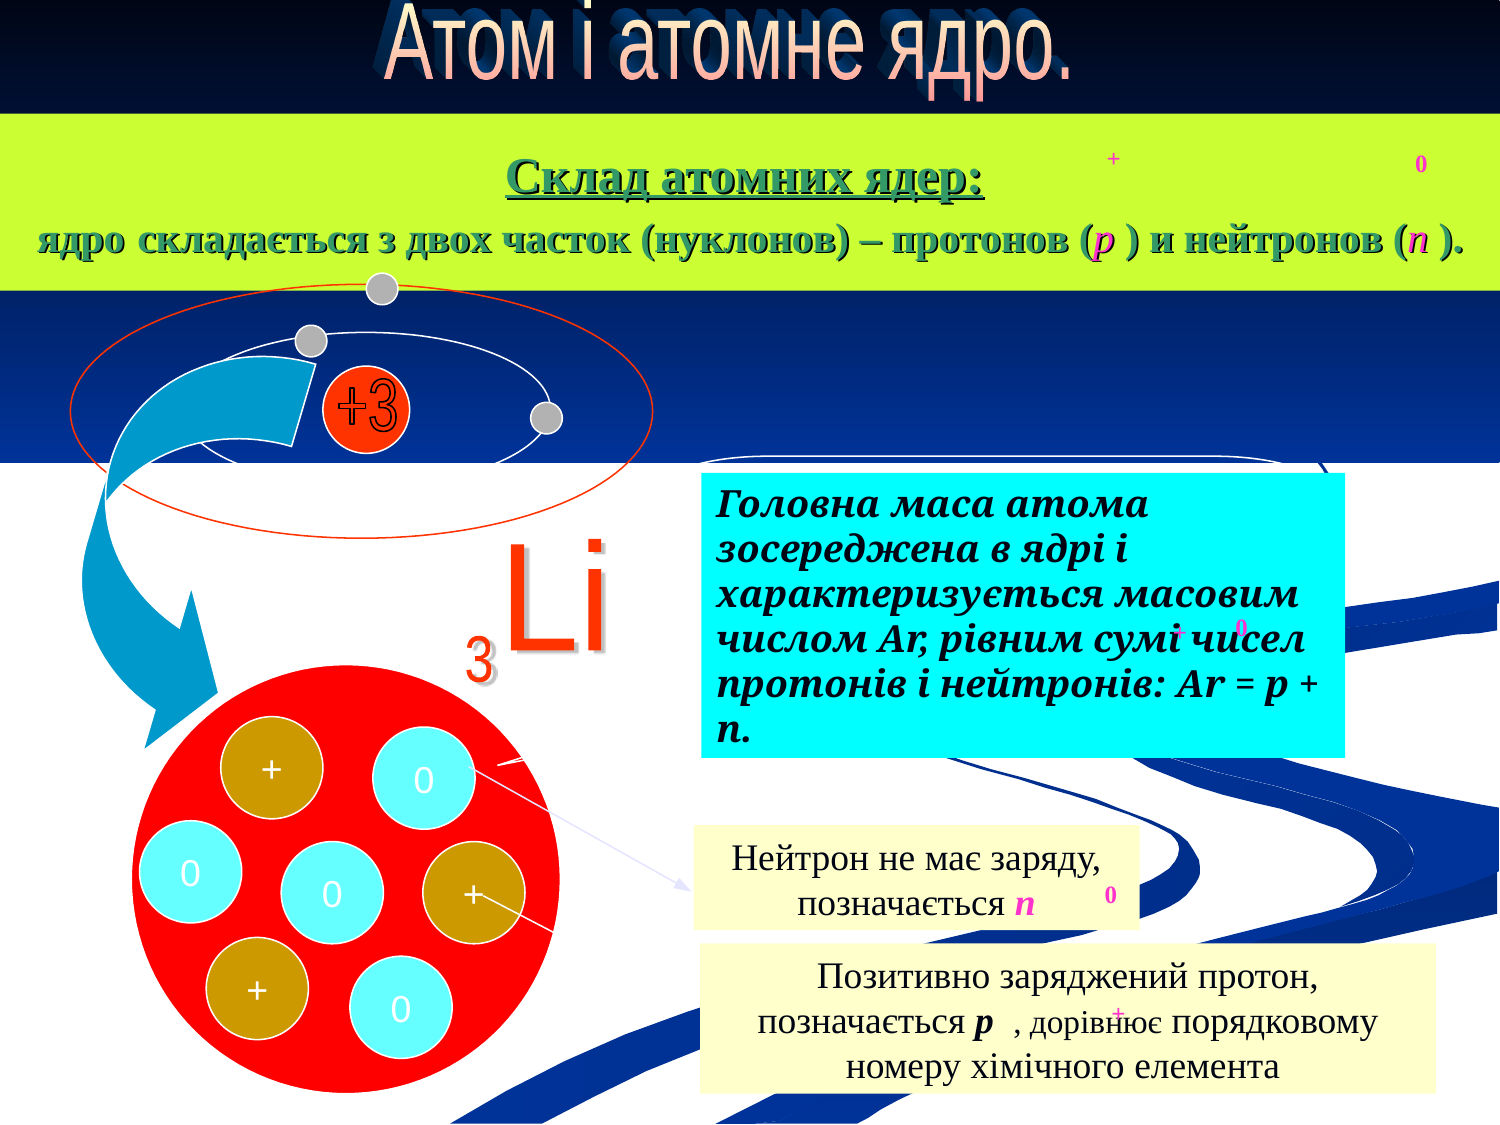

Атом і атомне ядро.
# Склад атомних ядер: ядро складається з двох часток (нуклонов) – протонов (p ) и нейтронов (n ).
+
0
+3
Головна маса атома зосереджена в ядрі і характеризується масовим числом Аr, рівним сумі чисел протонів і нейтронів: Аr = p + n.
0
+
Li
3
+
0
0
0
+
+
0
Нейтрон не має заряду, позначається n
0
Позитивно заряджений протон, позначається р , дорівнює порядковому номеру хімічного елемента
+